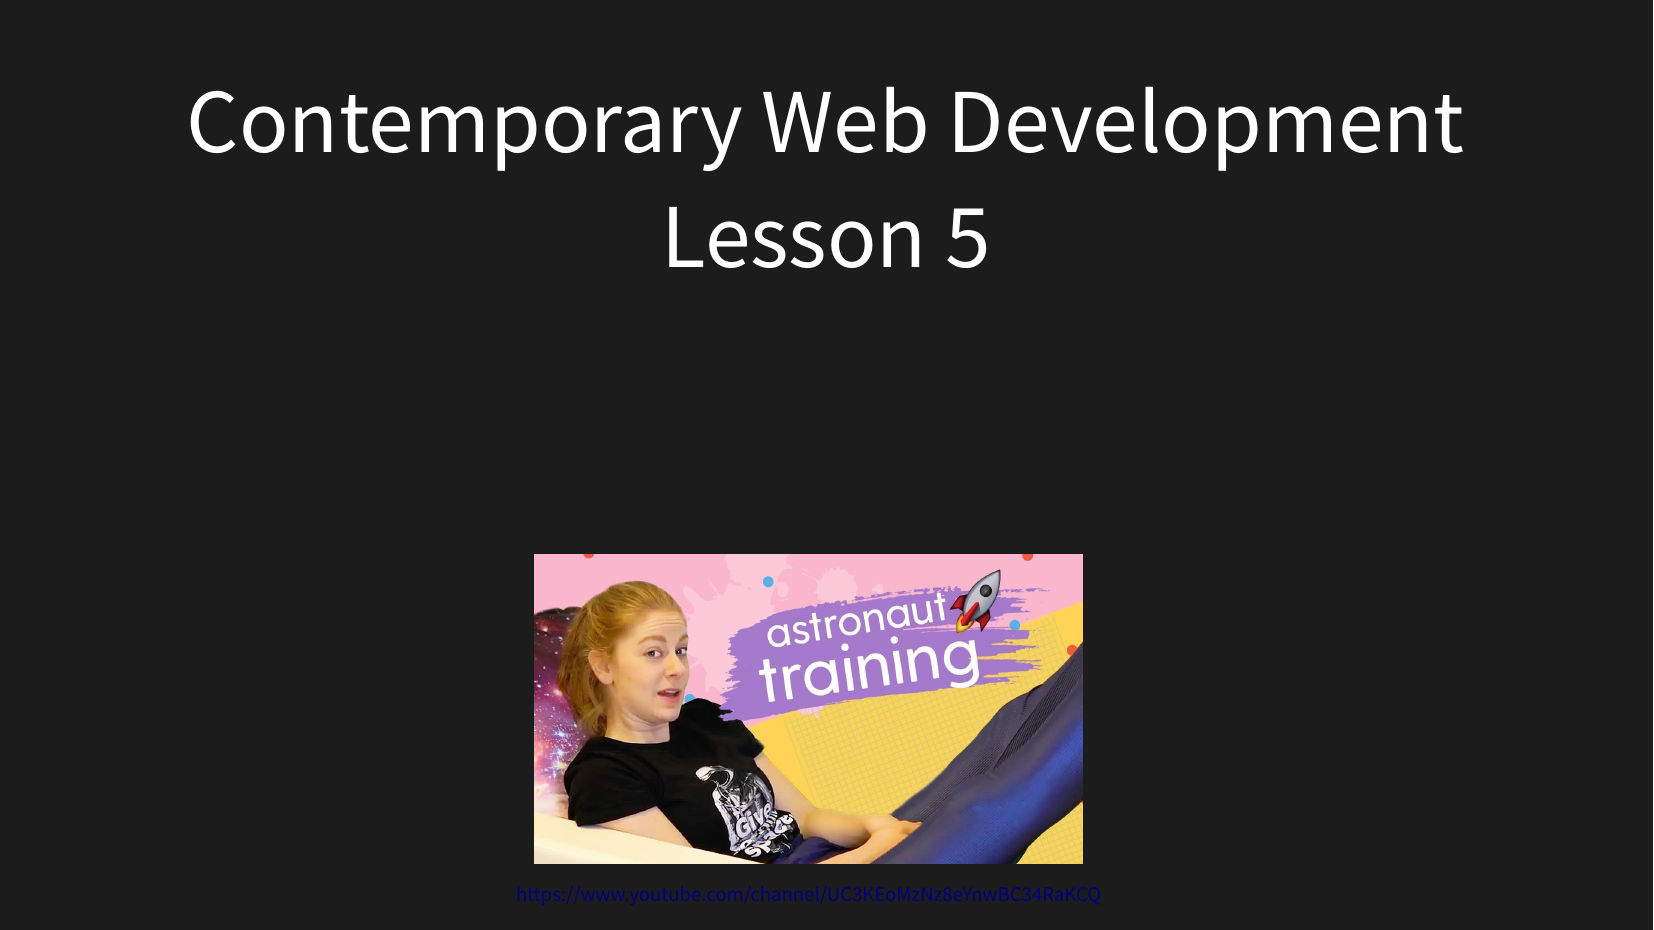

# Contemporary Web Development Lesson 5
https://www.youtube.com/channel/UC3KEoMzNz8eYnwBC34RaKCQ